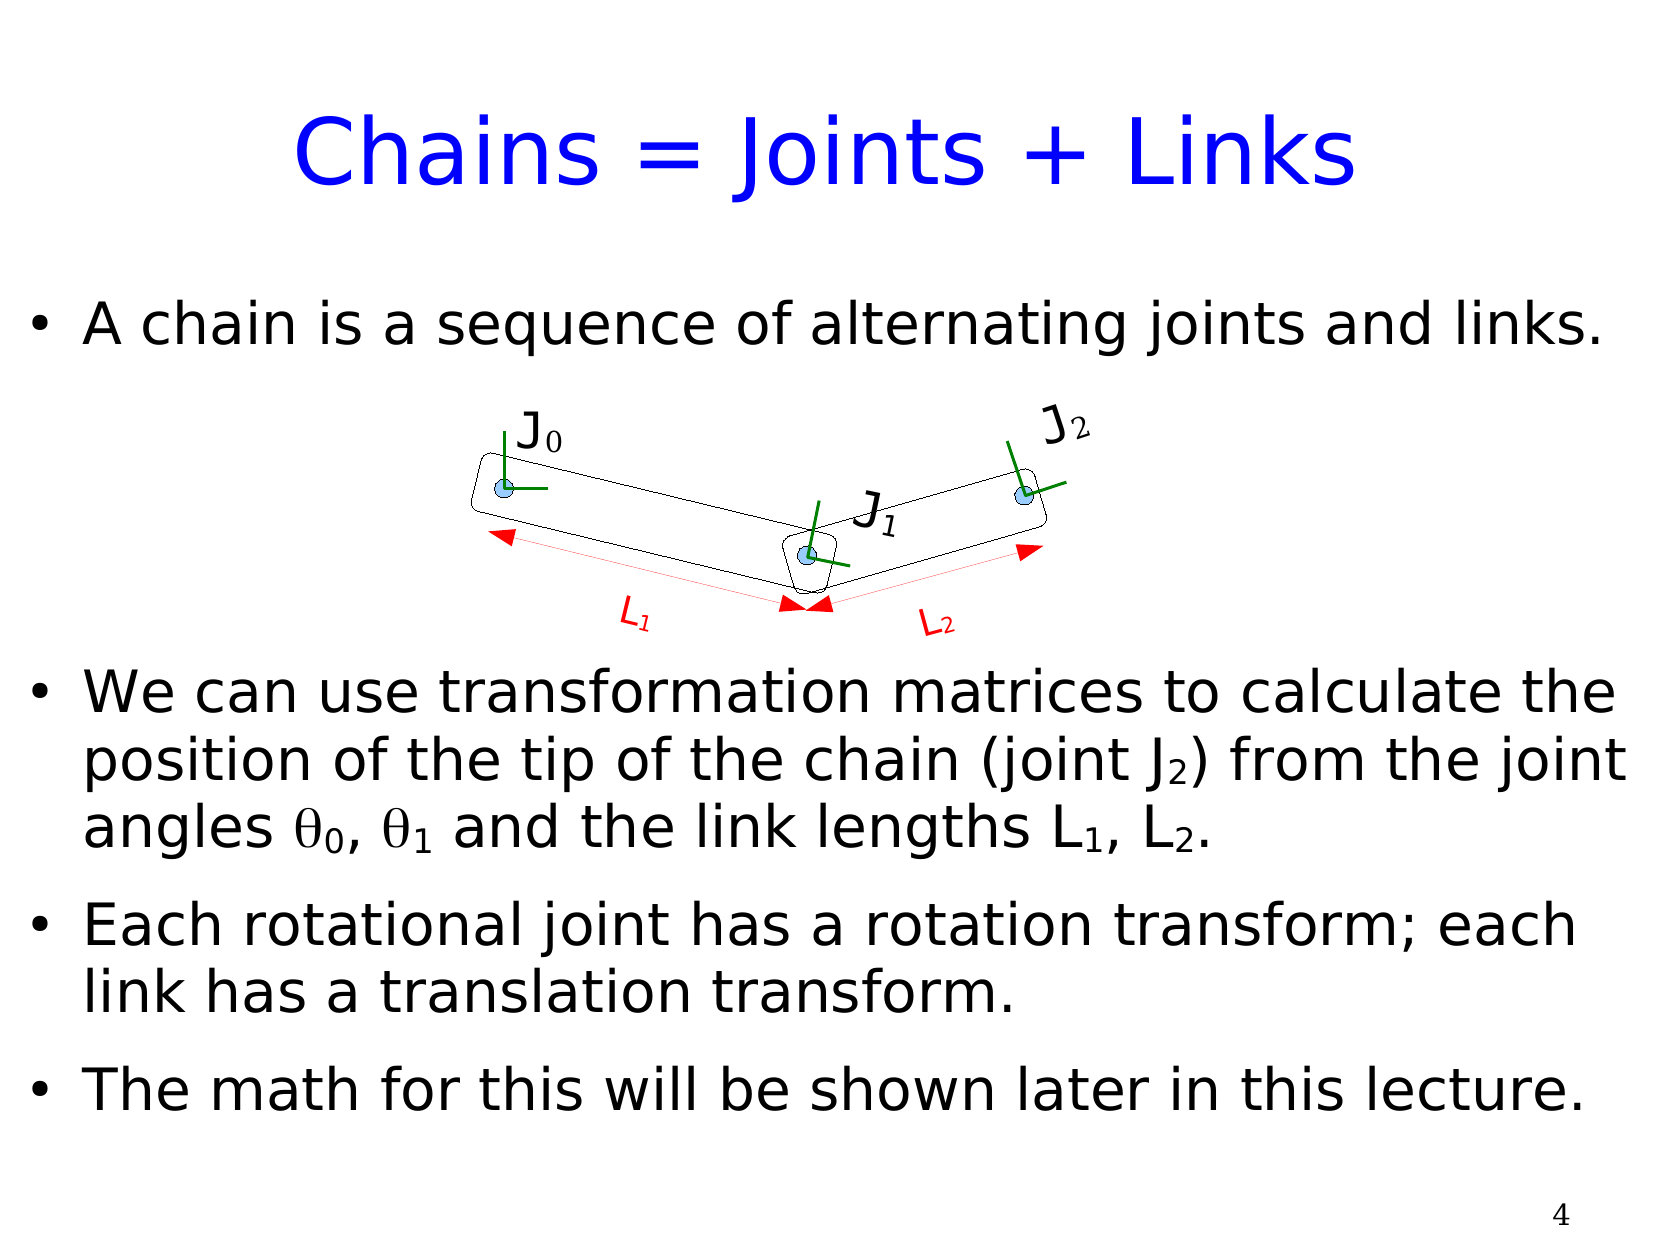

# Chains = Joints + Links
A chain is a sequence of alternating joints and links.
We can use transformation matrices to calculate the position of the tip of the chain (joint J2) from the joint angles q0, q1 and the link lengths L1, L2.
Each rotational joint has a rotation transform; each link has a translation transform.
The math for this will be shown later in this lecture.
 J0
 J2
 J1
L1
L2
4